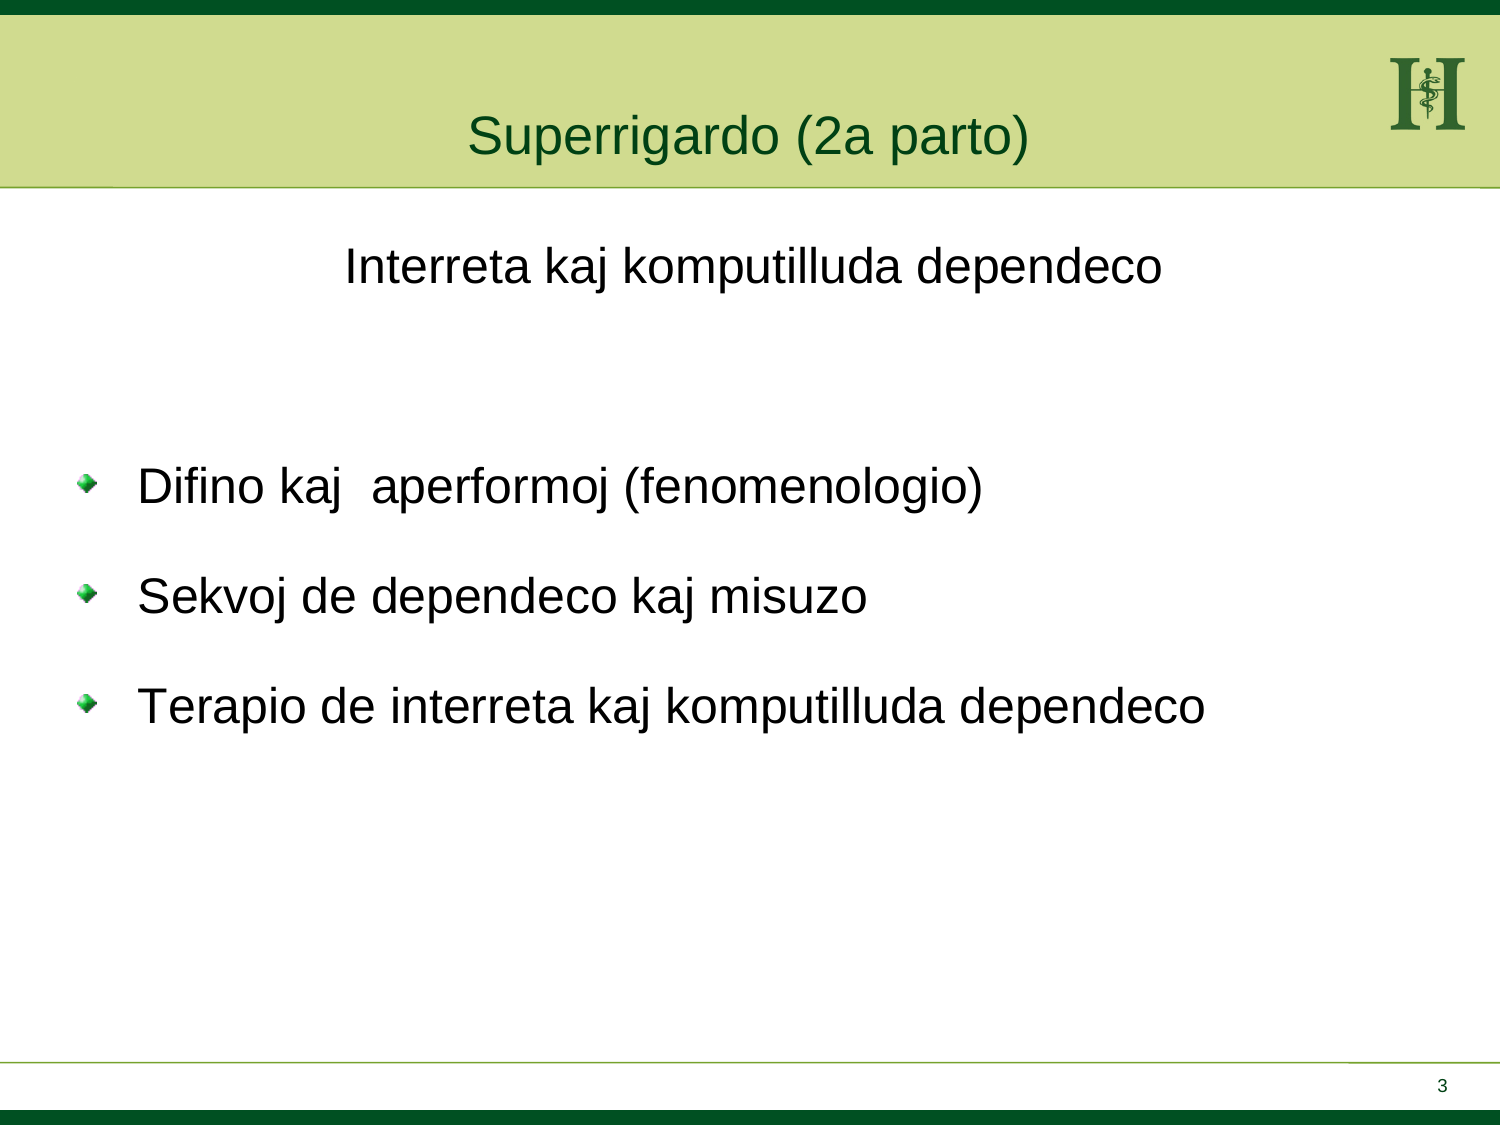

# Superrigardo (2a parto)
Interreta kaj komputilluda dependeco
 Difino kaj aperformoj (fenomenologio)
 Sekvoj de dependeco kaj misuzo
 Terapio de interreta kaj komputilluda dependeco